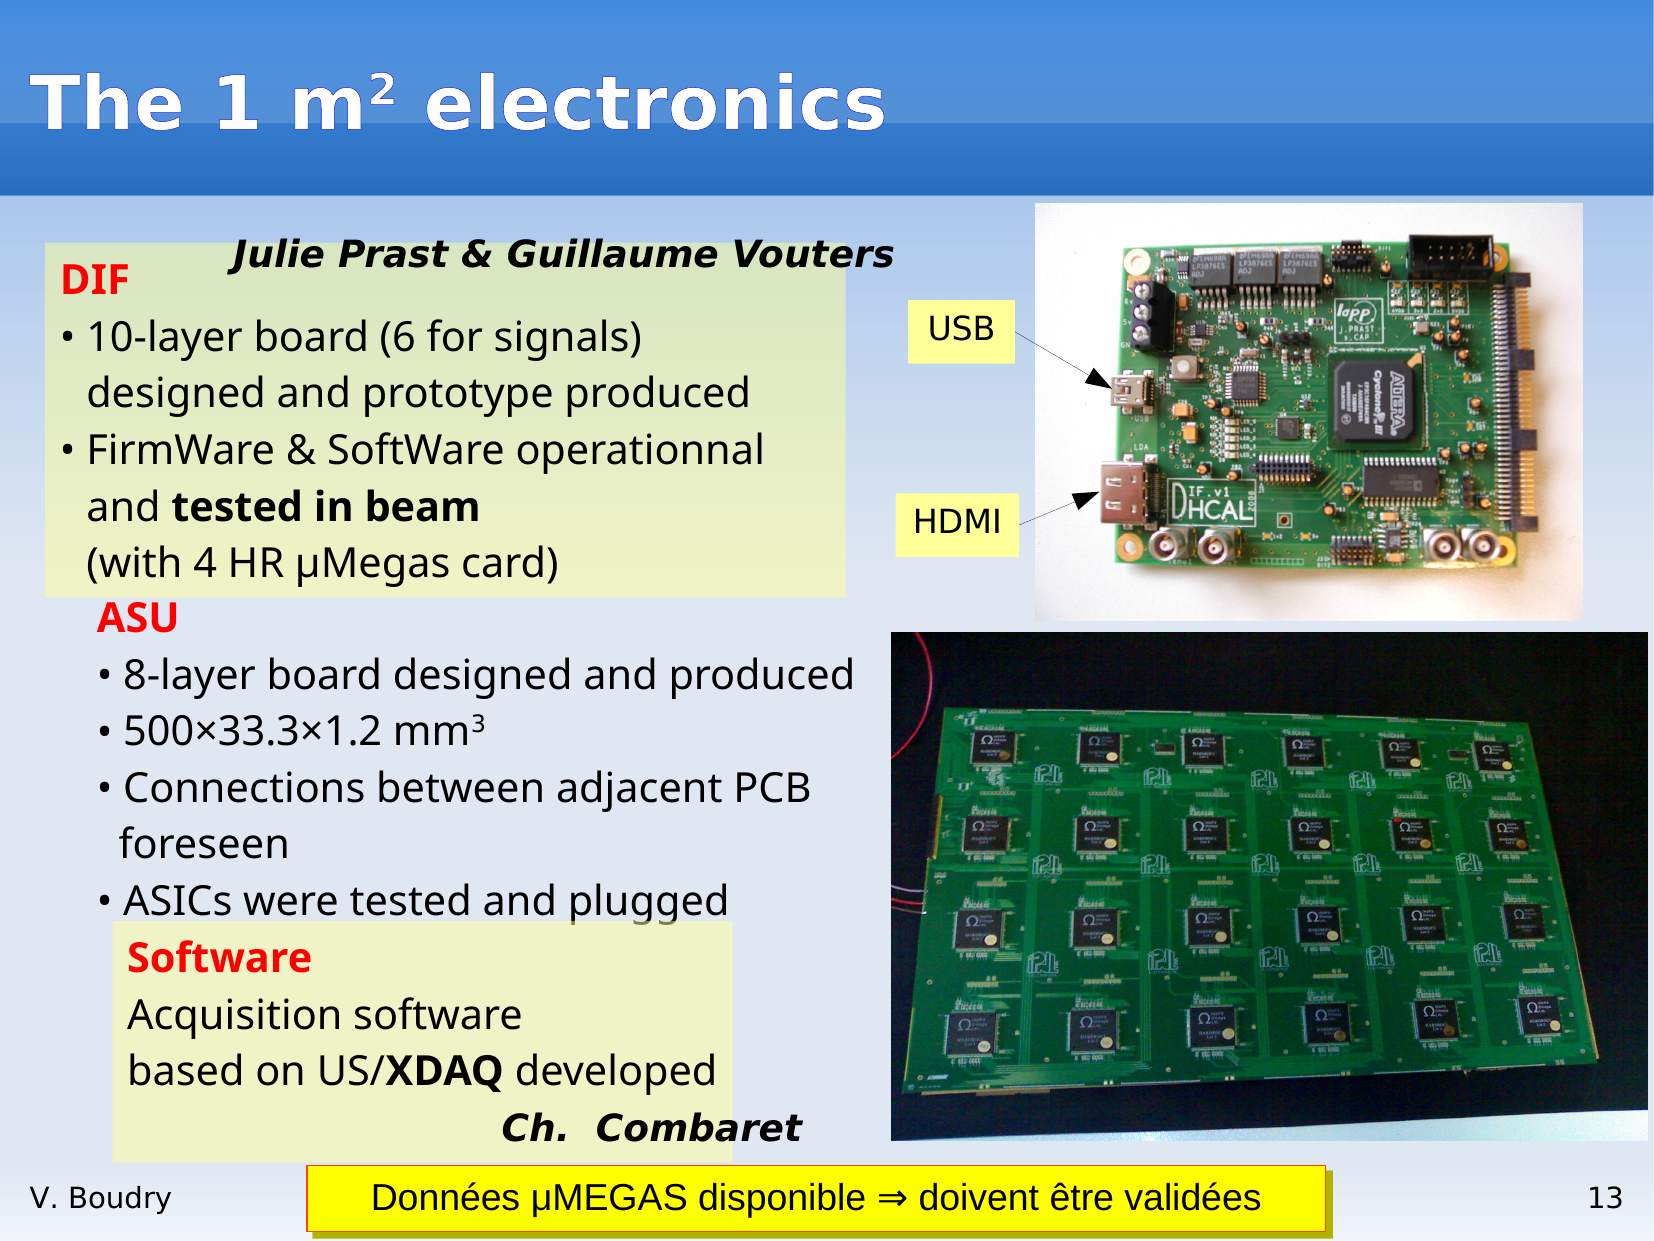

# The 1 m2 electronics
Julie Prast & Guillaume Vouters
DIF
10-layer board (6 for signals) designed and prototype produced
FirmWare & SoftWare operationnal and tested in beam
(with 4 HR µMegas card)
USB
HDMI
ASU
 8-layer board designed and produced
 500×33.3×1.2 mm3
 Connections between adjacent PCB
 foreseen
 ASICs were tested and plugged
Software
Acquisition software
based on US/XDAQ developed
Ch. Combaret
Données μMEGAS disponible ⇒ doivent être validées
DAQ pour le m³ & devt ILD – SOCLE Annecy, 9/12/2008
13